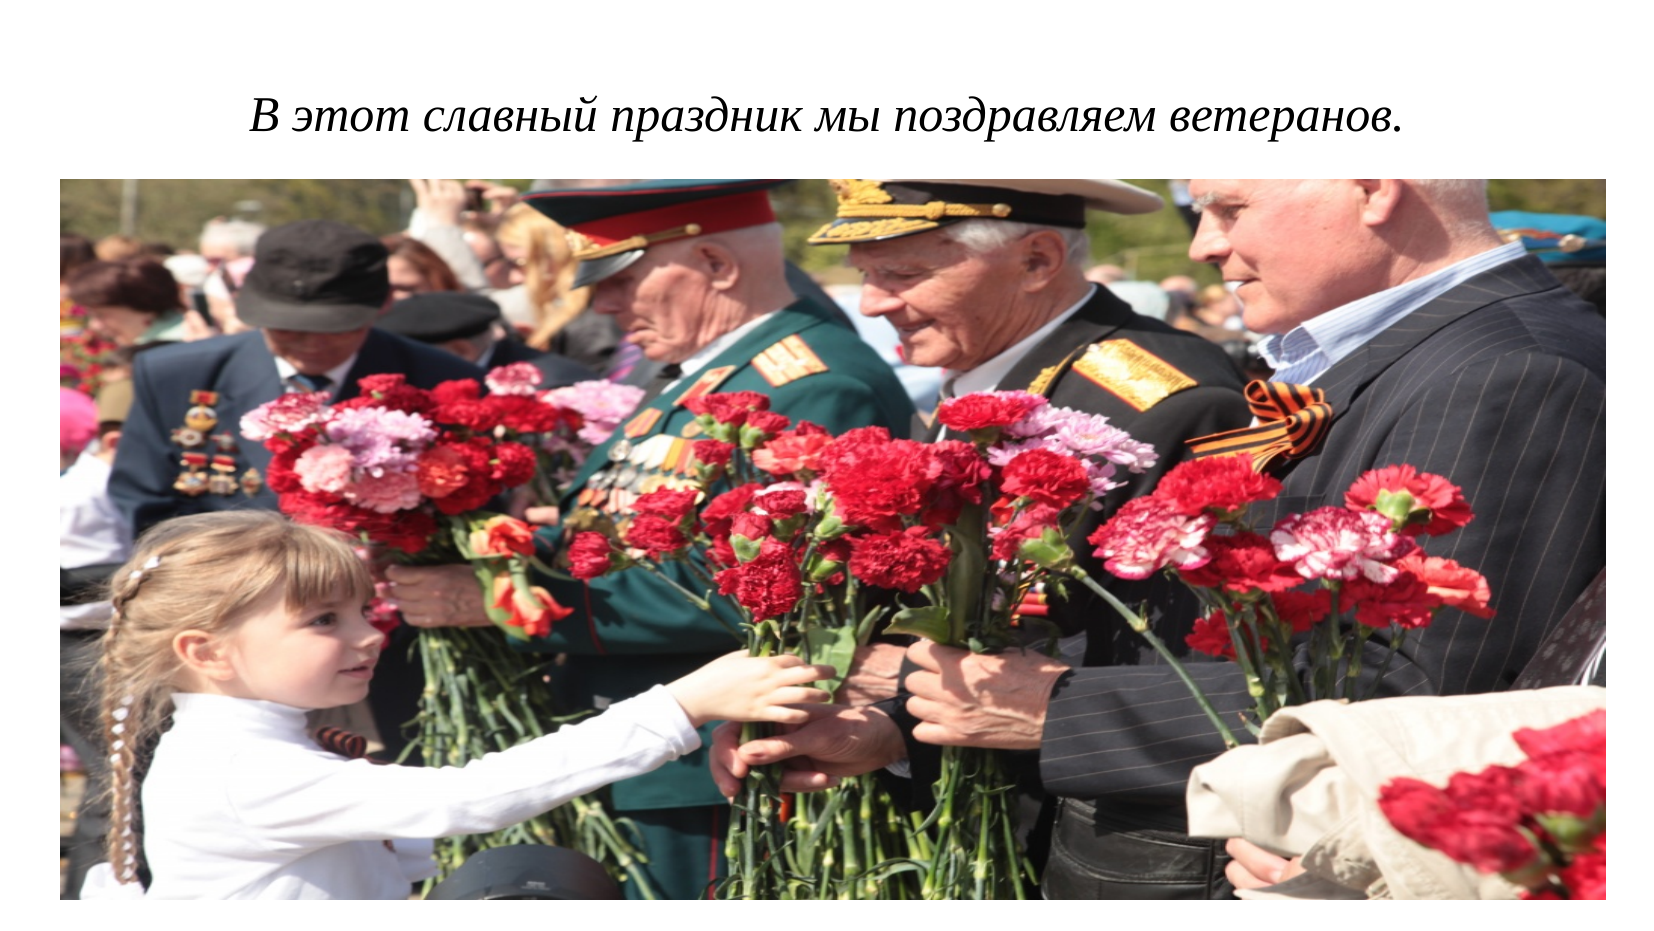

# В этот славный праздник мы поздравляем ветеранов.